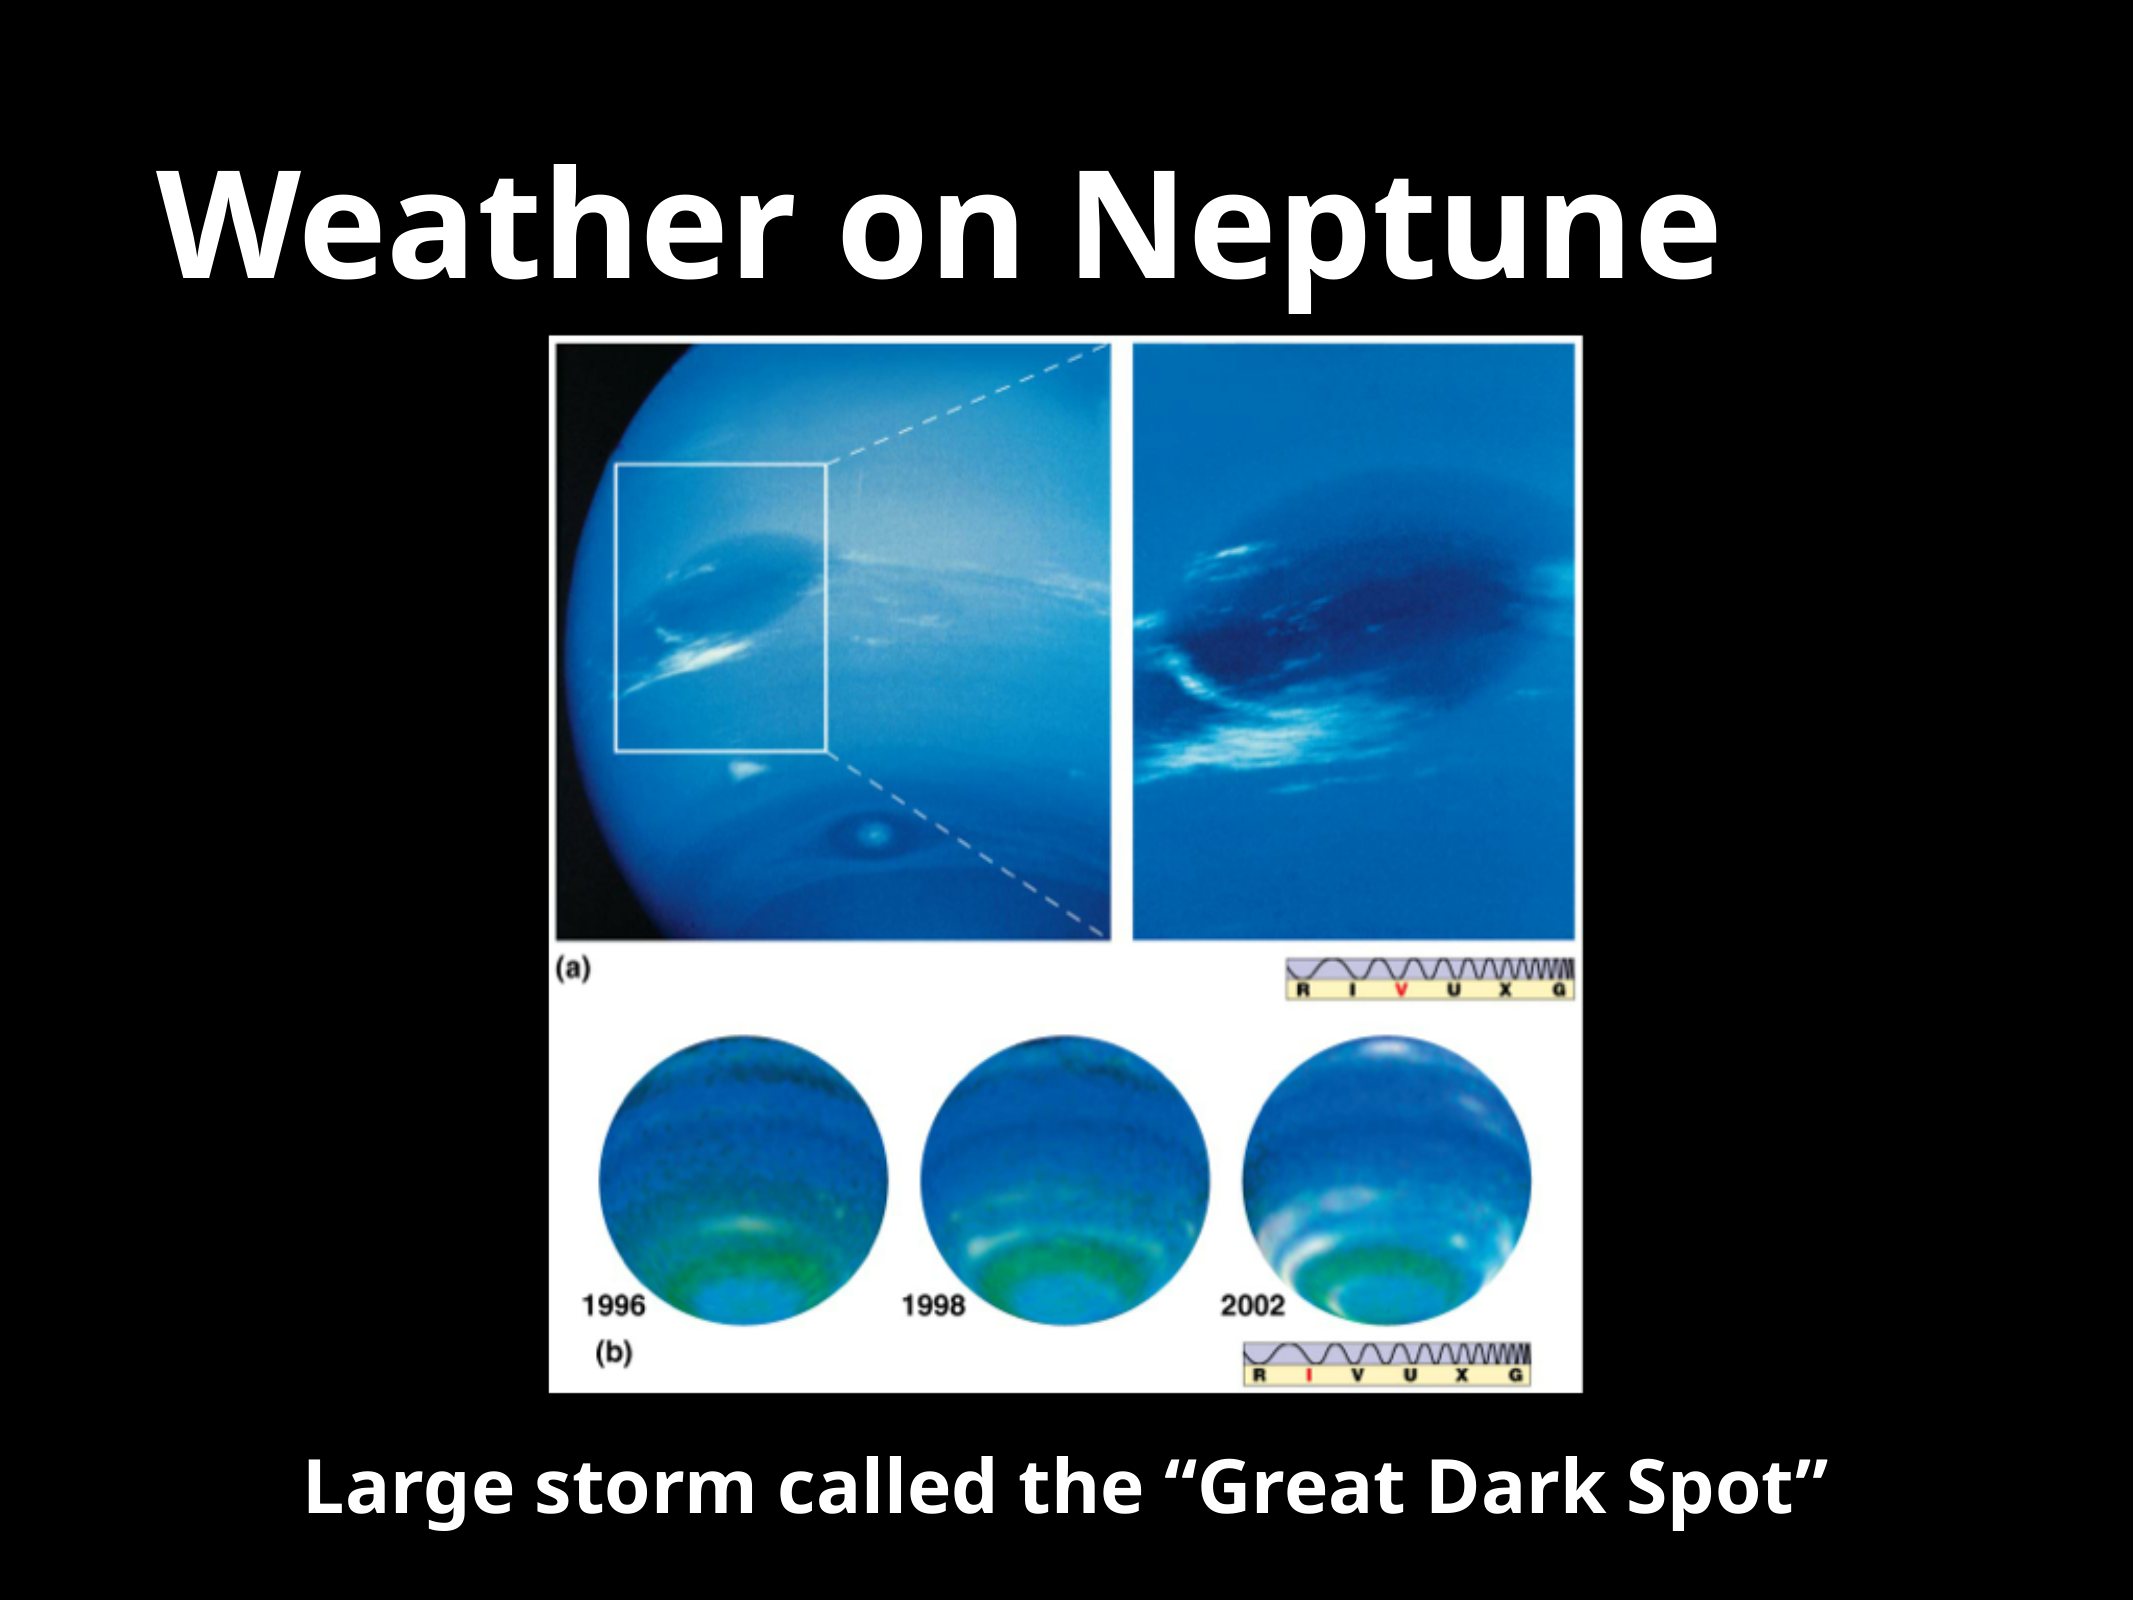

# Weather on Neptune
Large storm called the “Great Dark Spot”